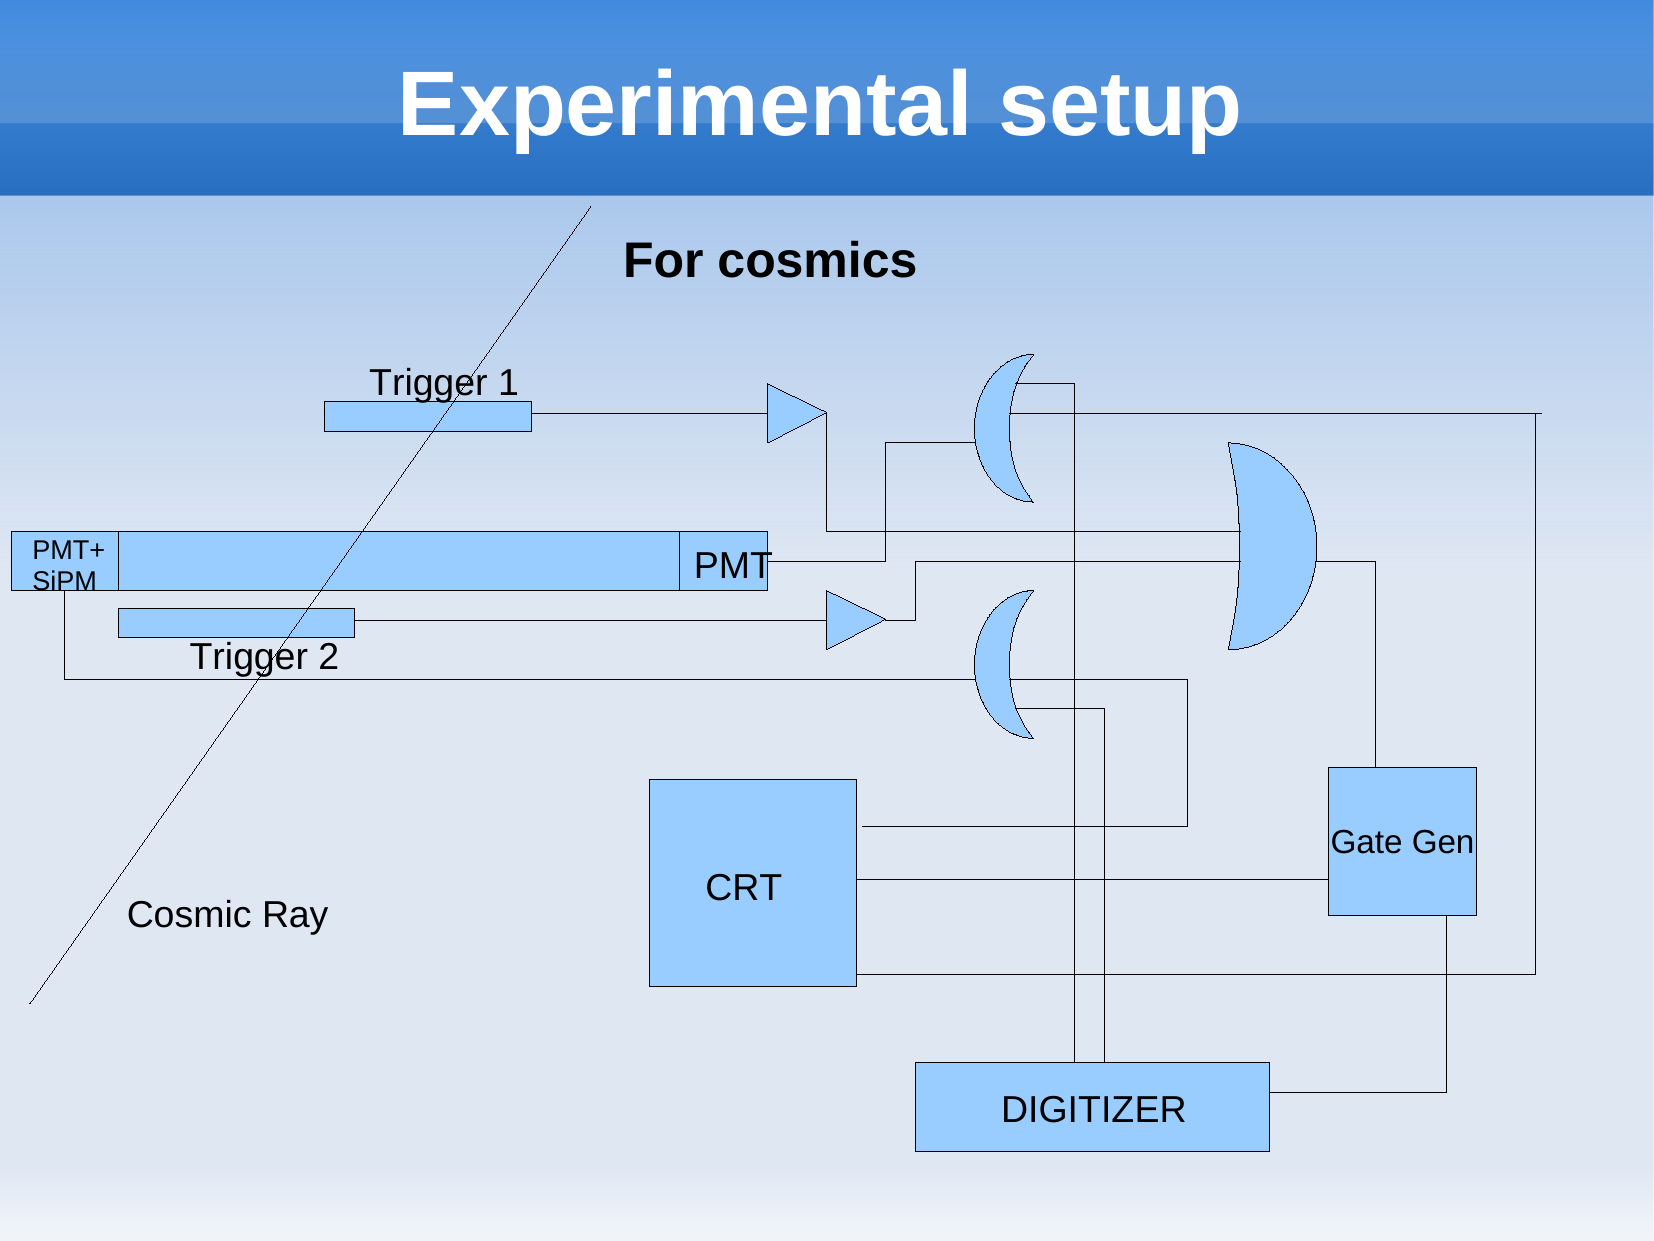

# Experimental setup
For cosmics
Trigger 1
PMT+
SiPM
PMT
Trigger 2
Gate Gen
CRT
Cosmic Ray
DIGITIZER